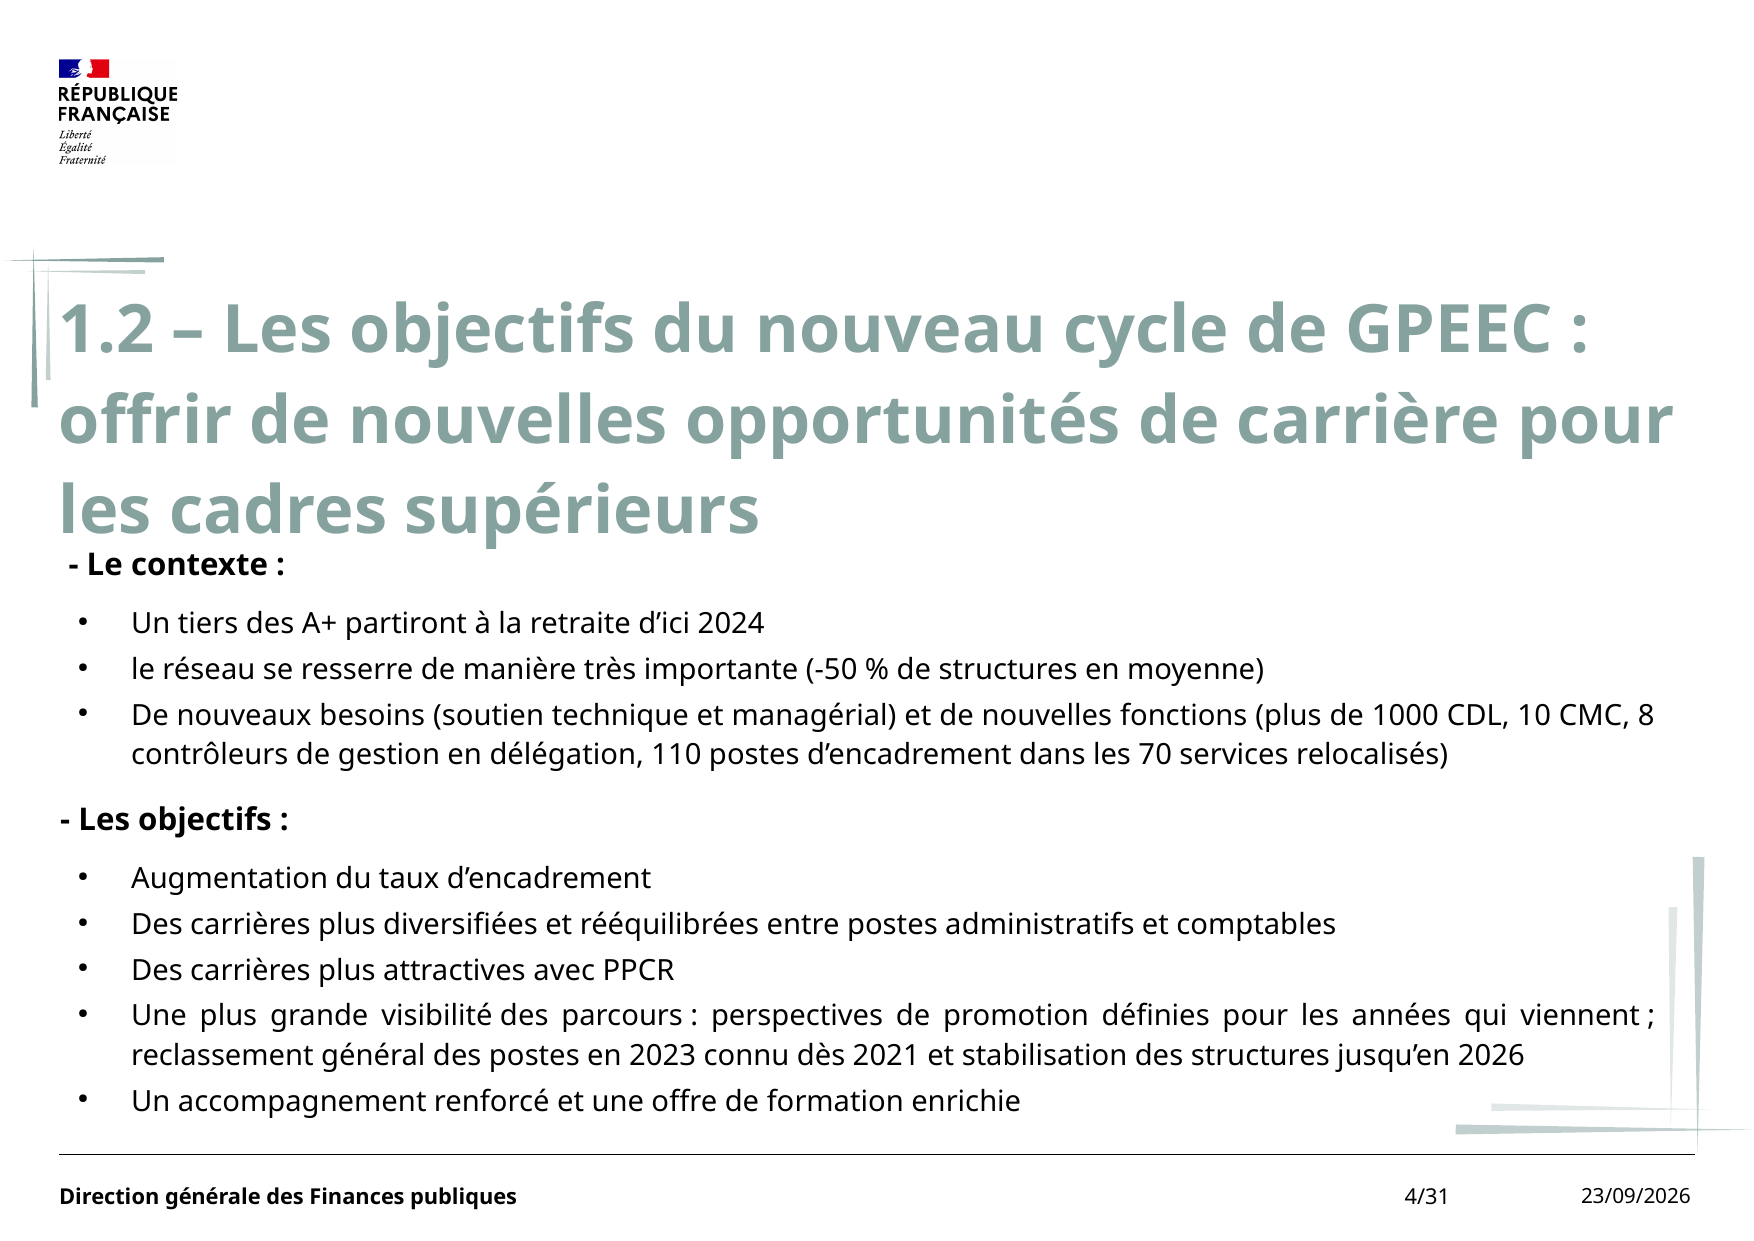

# 1.2 – Les objectifs du nouveau cycle de GPEEC : offrir de nouvelles opportunités de carrière pour les cadres supérieurs
 - Le contexte :
Un tiers des A+ partiront à la retraite d’ici 2024
le réseau se resserre de manière très importante (-50 % de structures en moyenne)
De nouveaux besoins (soutien technique et managérial) et de nouvelles fonctions (plus de 1000 CDL, 10 CMC, 8 contrôleurs de gestion en délégation, 110 postes d’encadrement dans les 70 services relocalisés)
- Les objectifs :
Augmentation du taux d’encadrement
Des carrières plus diversifiées et rééquilibrées entre postes administratifs et comptables
Des carrières plus attractives avec PPCR
Une plus grande visibilité des parcours : perspectives de promotion définies pour les années qui viennent ; reclassement général des postes en 2023 connu dès 2021 et stabilisation des structures jusqu’en 2026
Un accompagnement renforcé et une offre de formation enrichie